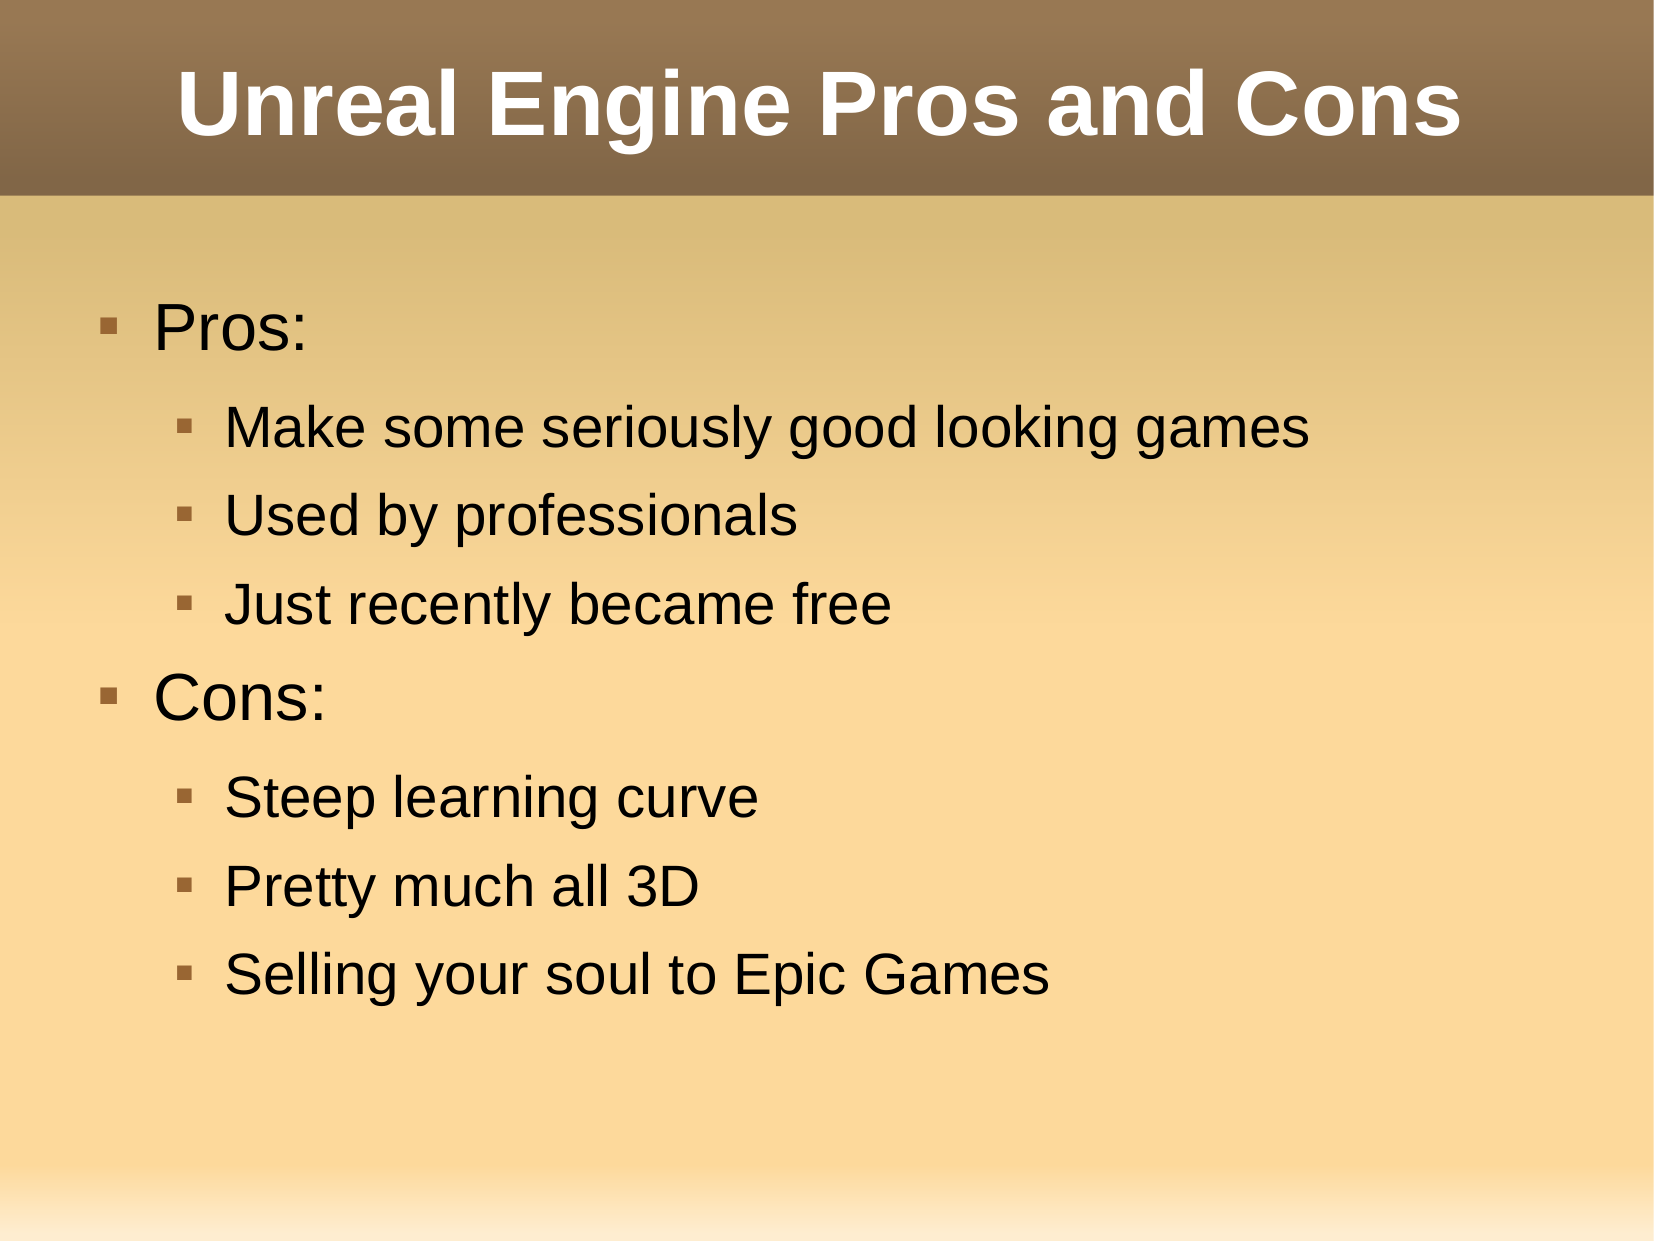

# Unreal Engine Pros and Cons
Pros:
Make some seriously good looking games
Used by professionals
Just recently became free
Cons:
Steep learning curve
Pretty much all 3D
Selling your soul to Epic Games